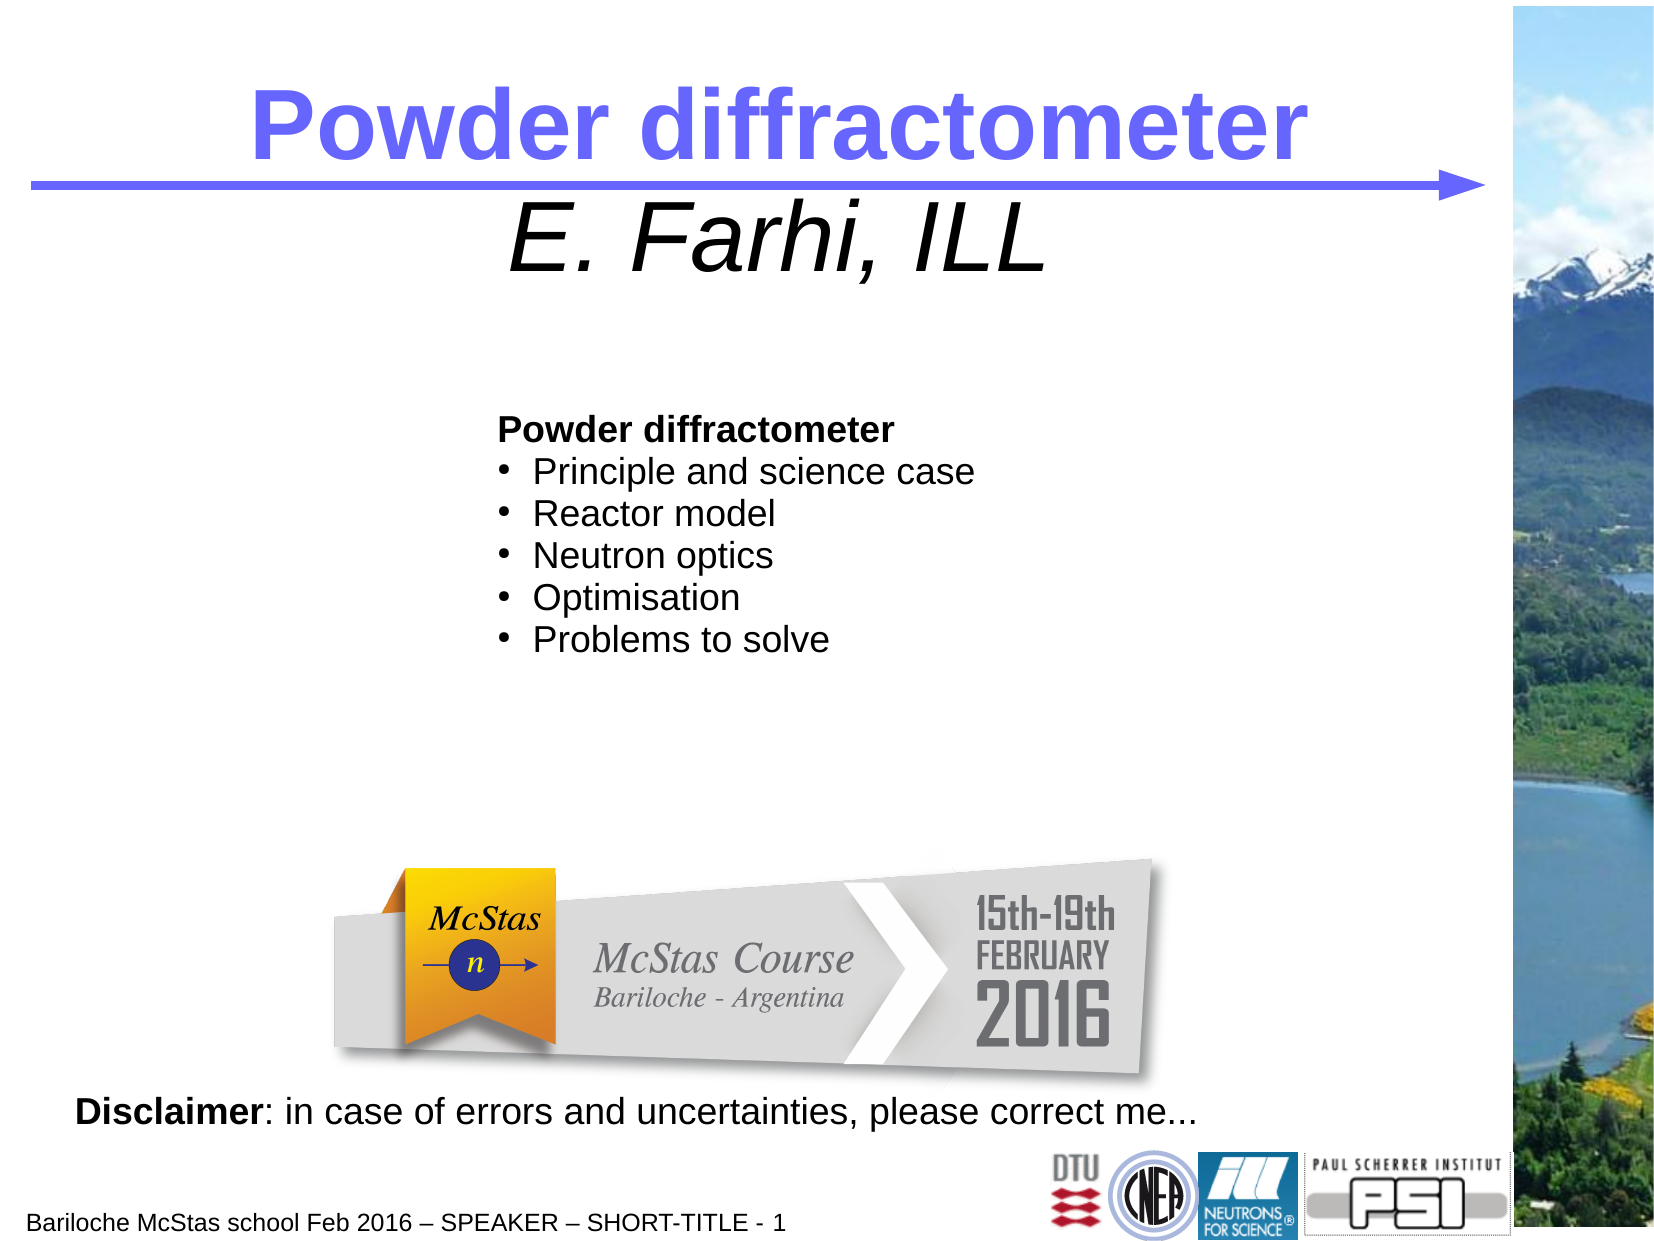

Powder diffractometer
E. Farhi, ILL
Powder diffractometer
Principle and science case
Reactor model
Neutron optics
Optimisation
Problems to solve
Disclaimer: in case of errors and uncertainties, please correct me...